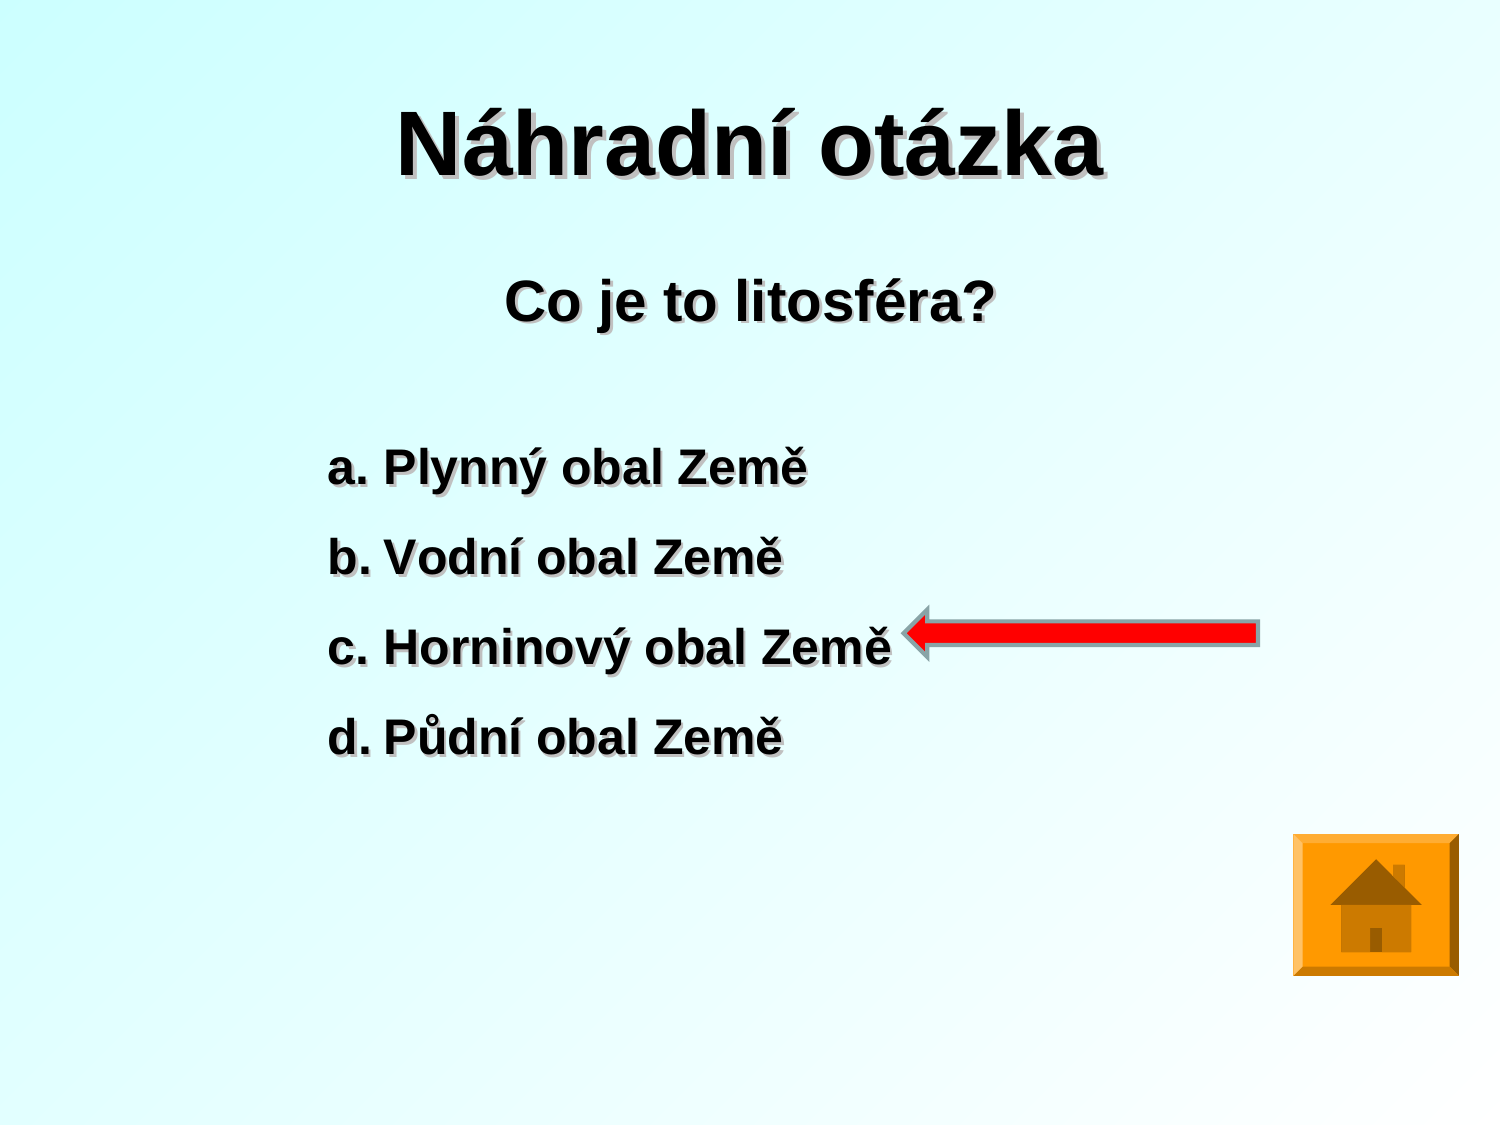

# Náhradní otázka
Co je to litosféra?
Plynný obal Země
Vodní obal Země
Horninový obal Země
Půdní obal Země